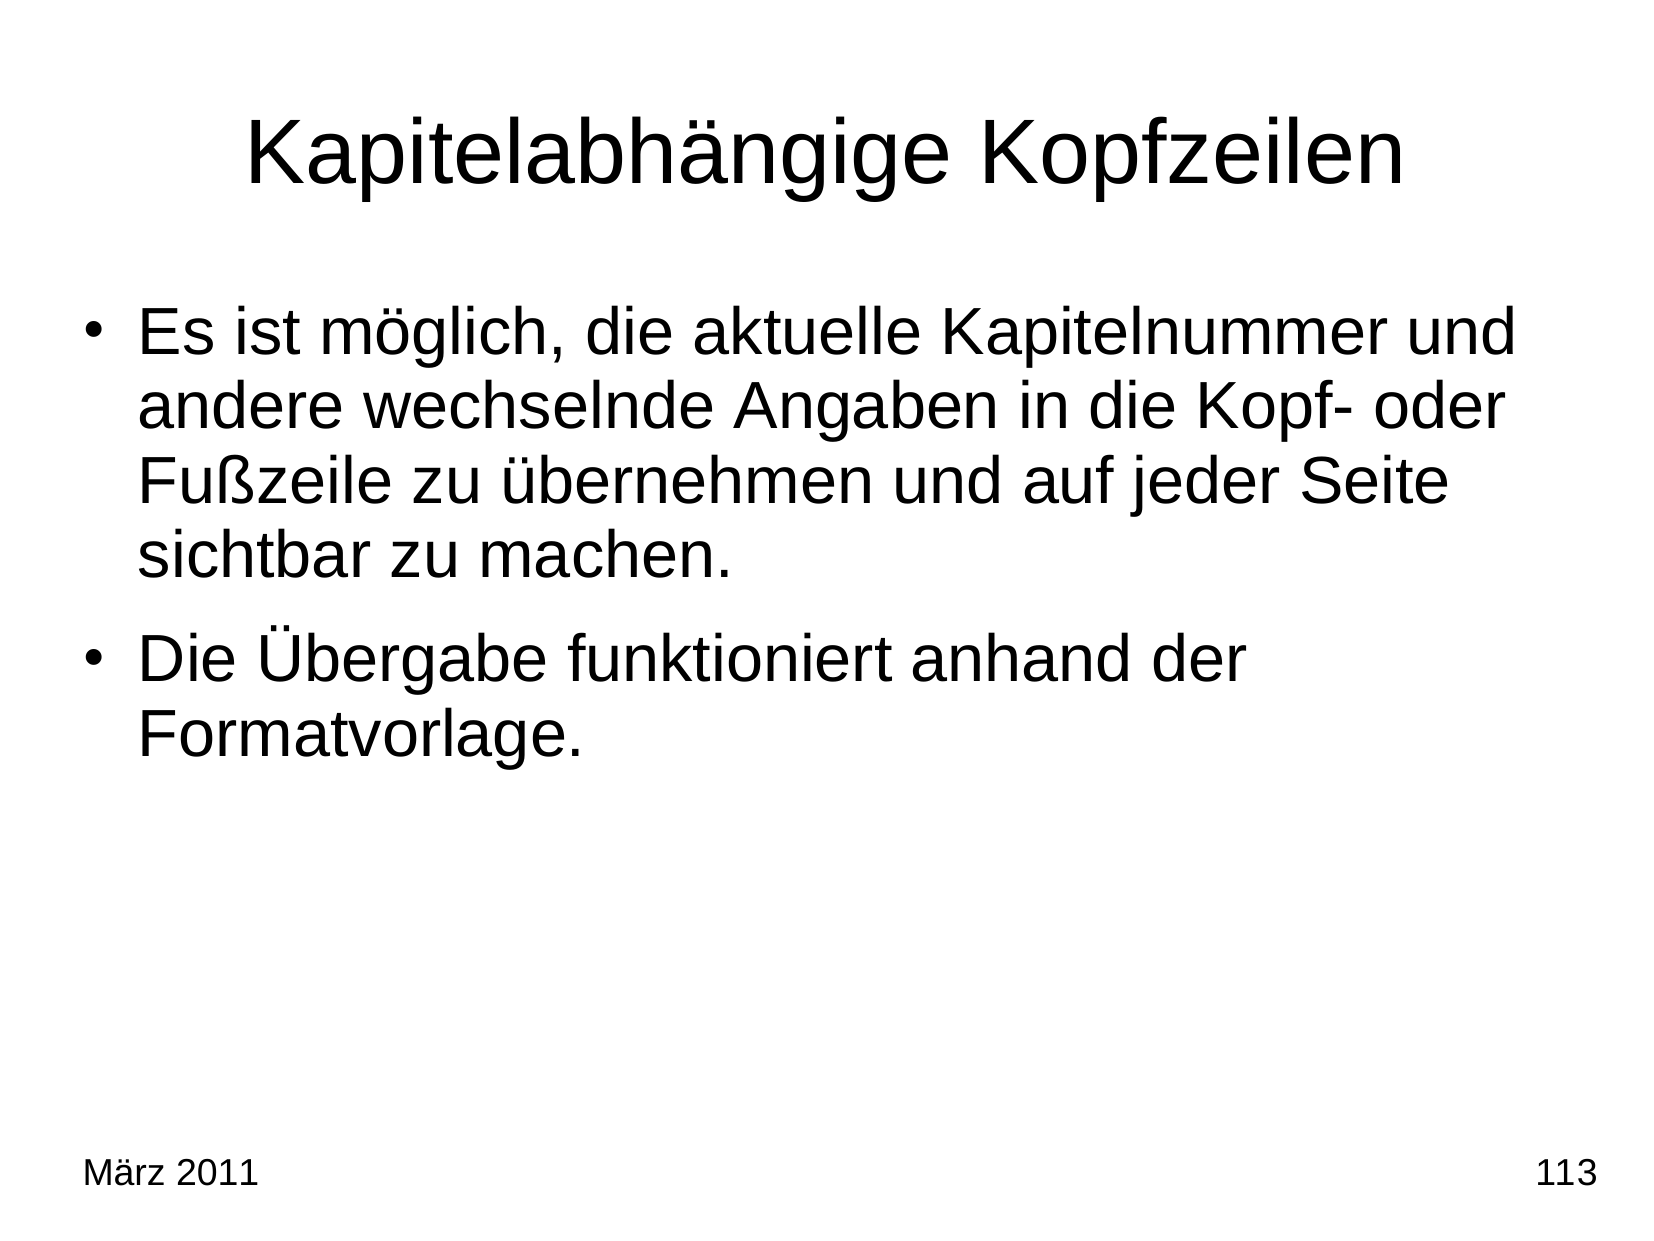

# Kapitelabhängige Kopfzeilen
Es ist möglich, die aktuelle Kapitelnummer und andere wechselnde Angaben in die Kopf- oder Fußzeile zu übernehmen und auf jeder Seite sichtbar zu machen.
Die Übergabe funktioniert anhand der Formatvorlage.
März 2011
113